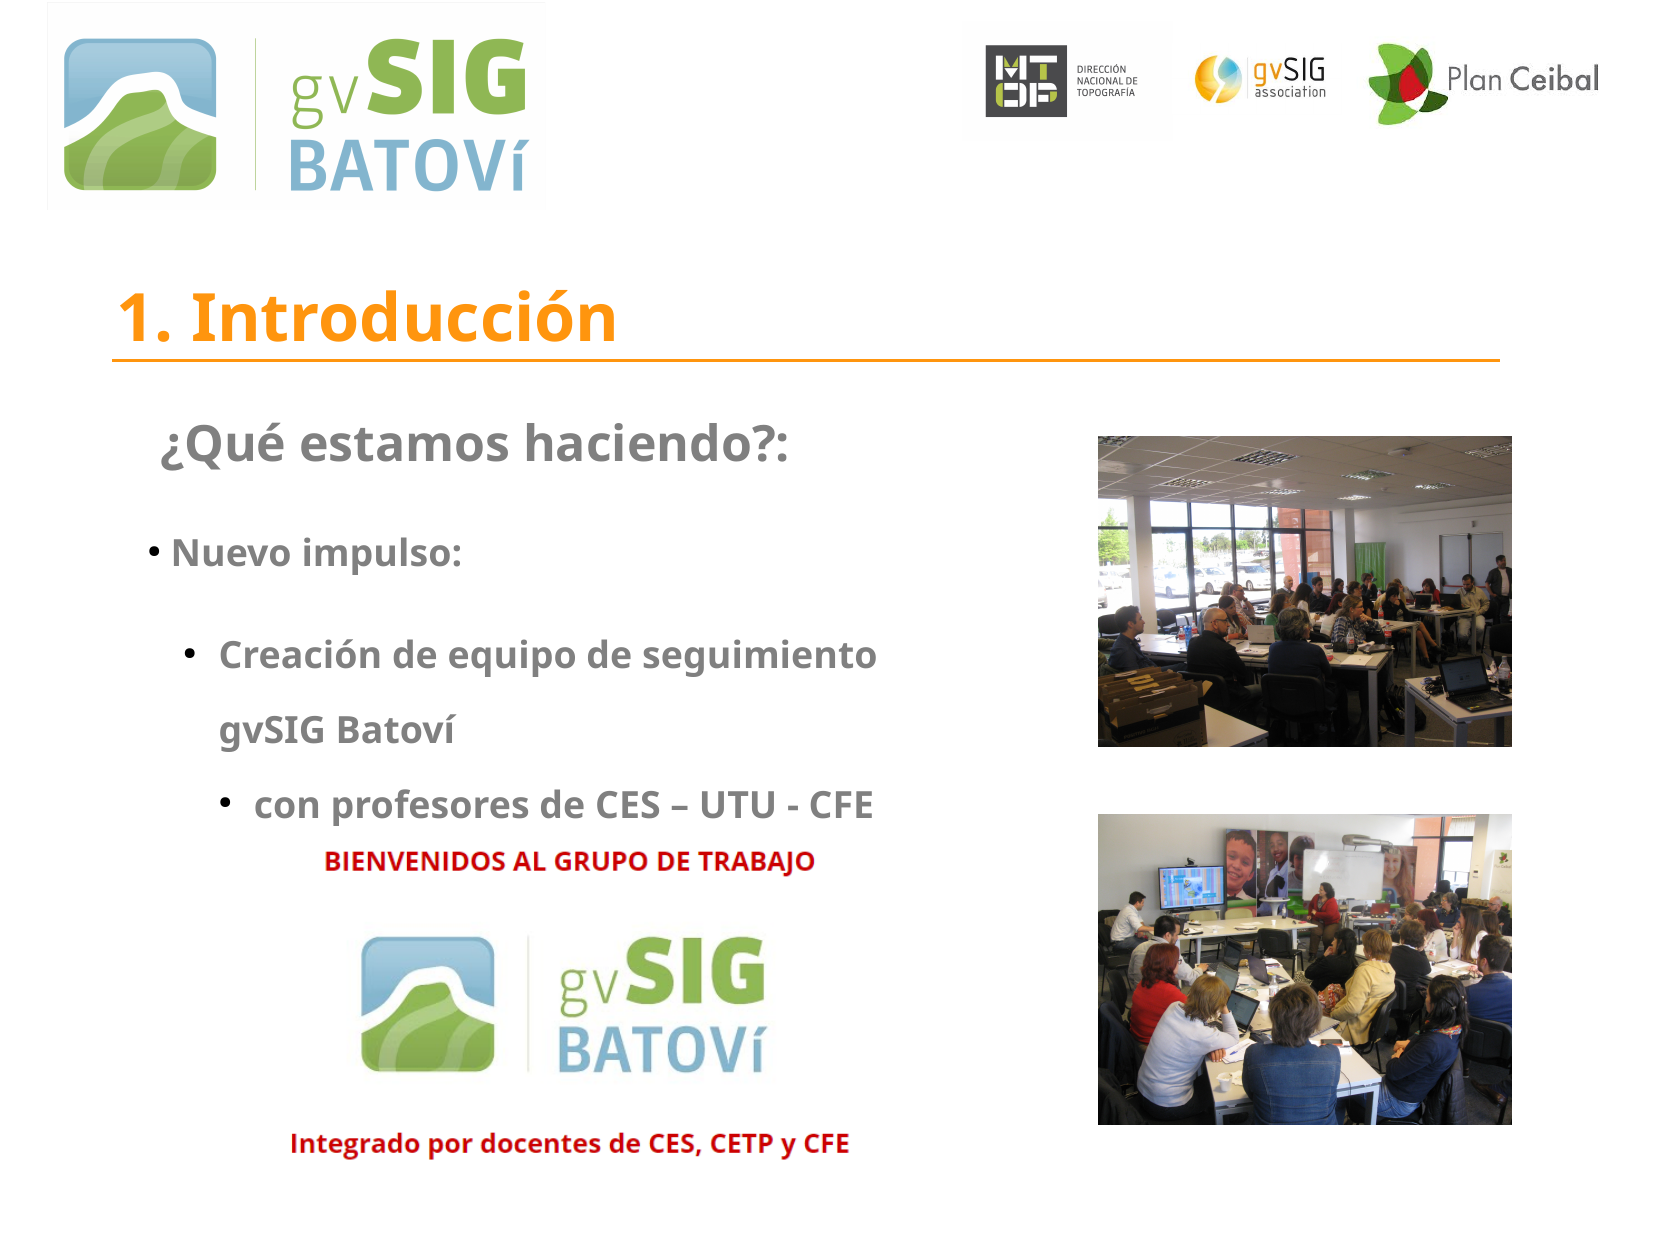

1. Introducción
# ¿Qué estamos haciendo?:
 Nuevo impulso:
Creación de equipo de seguimiento
gvSIG Batoví
con profesores de CES – UTU - CFE